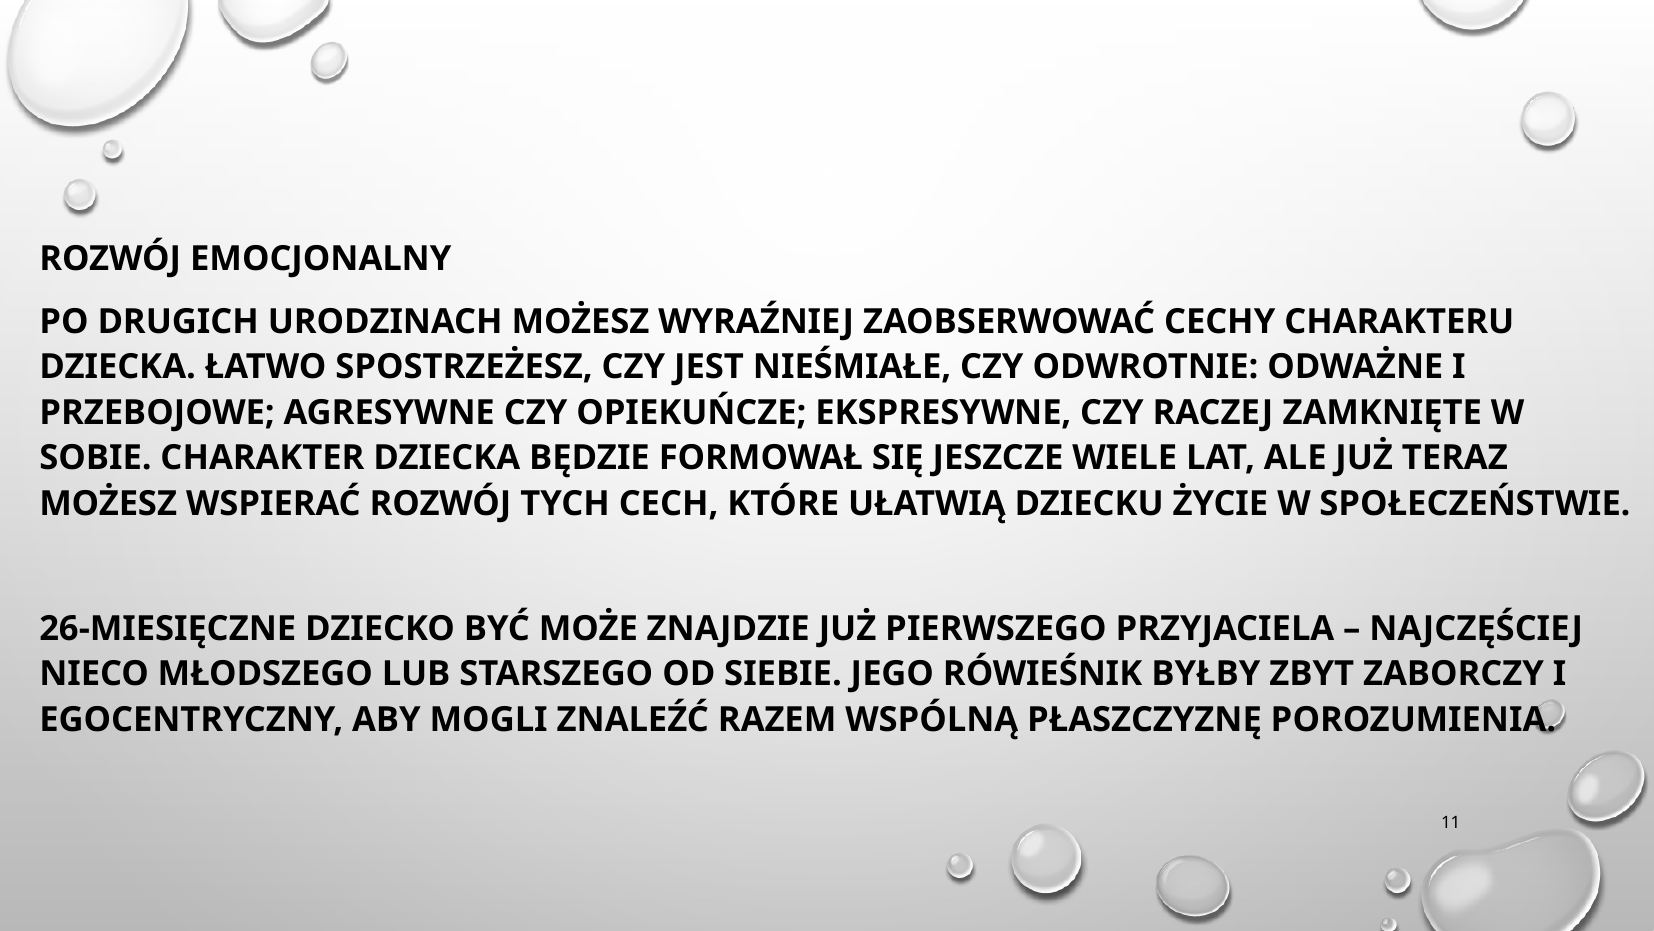

# Rozwój emocjonalny
Po drugich urodzinach możesz wyraźniej zaobserwować cechy charakteru dziecka. Łatwo spostrzeżesz, czy jest nieśmiałe, czy odwrotnie: odważne i przebojowe; agresywne czy opiekuńcze; ekspresywne, czy raczej zamknięte w sobie. Charakter dziecka będzie formował się jeszcze wiele lat, ale już teraz możesz wspierać rozwój tych cech, które ułatwią dziecku życie w społeczeństwie.
26-miesięczne dziecko być może znajdzie już pierwszego przyjaciela – najczęściej nieco młodszego lub starszego od siebie. Jego rówieśnik byłby zbyt zaborczy i egocentryczny, aby mogli znaleźć razem wspólną płaszczyznę porozumienia.
10